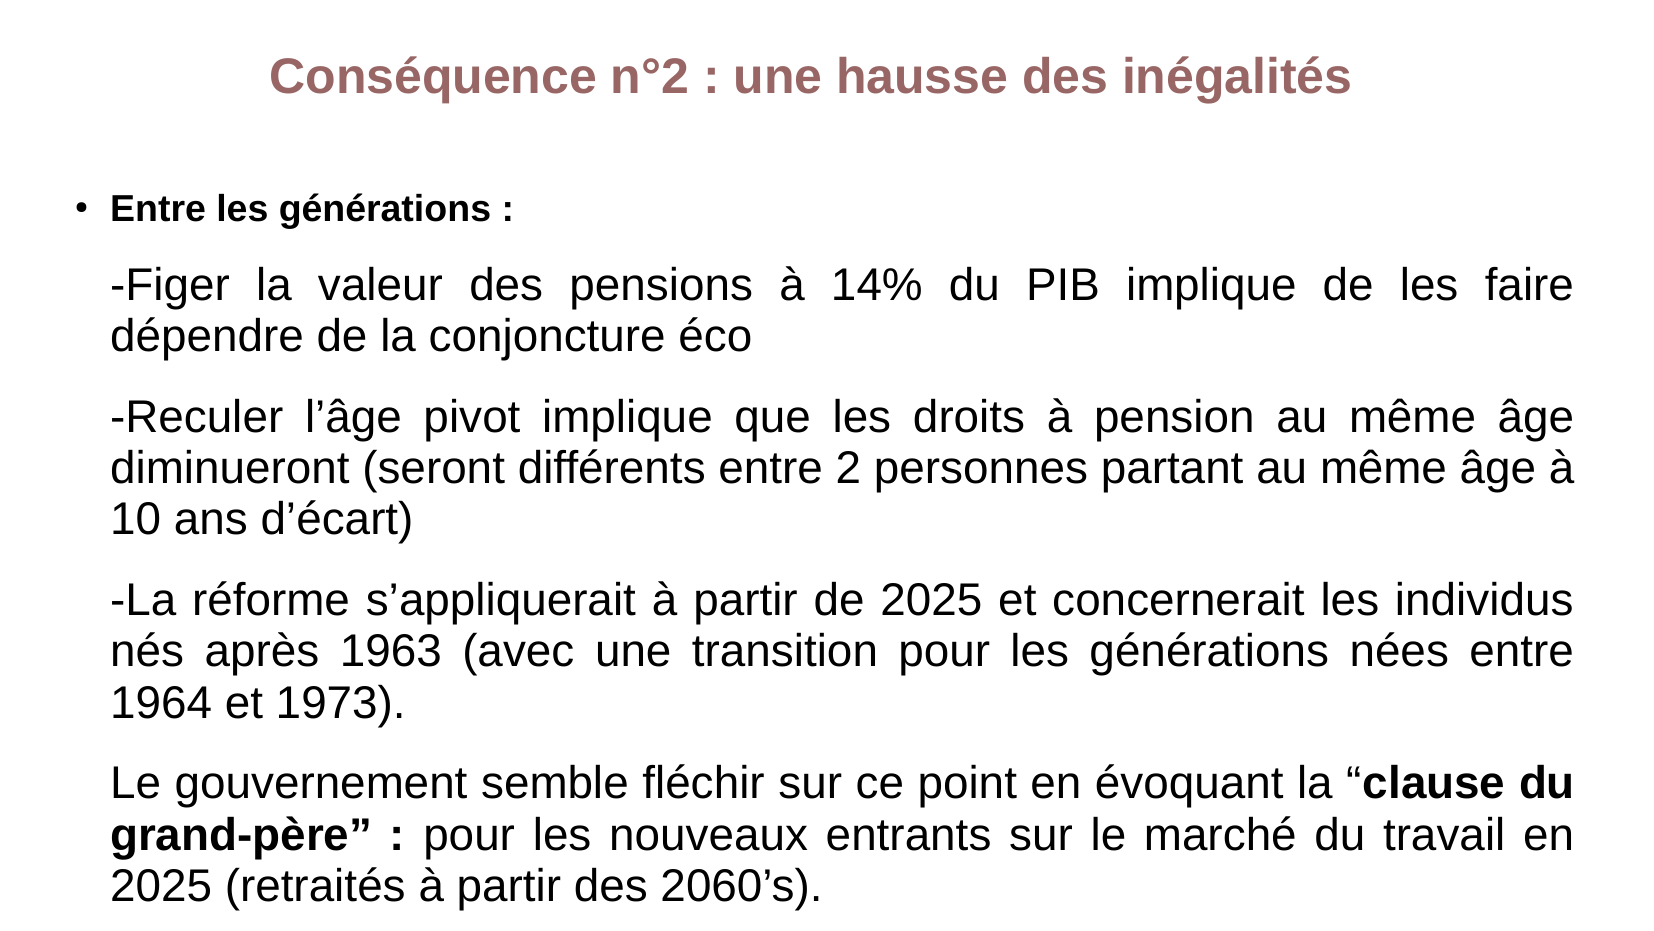

# Conséquence n°2 : une hausse des inégalités
Entre les générations :
-Figer la valeur des pensions à 14% du PIB implique de les faire dépendre de la conjoncture éco
-Reculer l’âge pivot implique que les droits à pension au même âge diminueront (seront différents entre 2 personnes partant au même âge à 10 ans d’écart)
-La réforme s’appliquerait à partir de 2025 et concernerait les individus nés après 1963 (avec une transition pour les générations nées entre 1964 et 1973).
Le gouvernement semble fléchir sur ce point en évoquant la “clause du grand-père” : pour les nouveaux entrants sur le marché du travail en 2025 (retraités à partir des 2060’s).